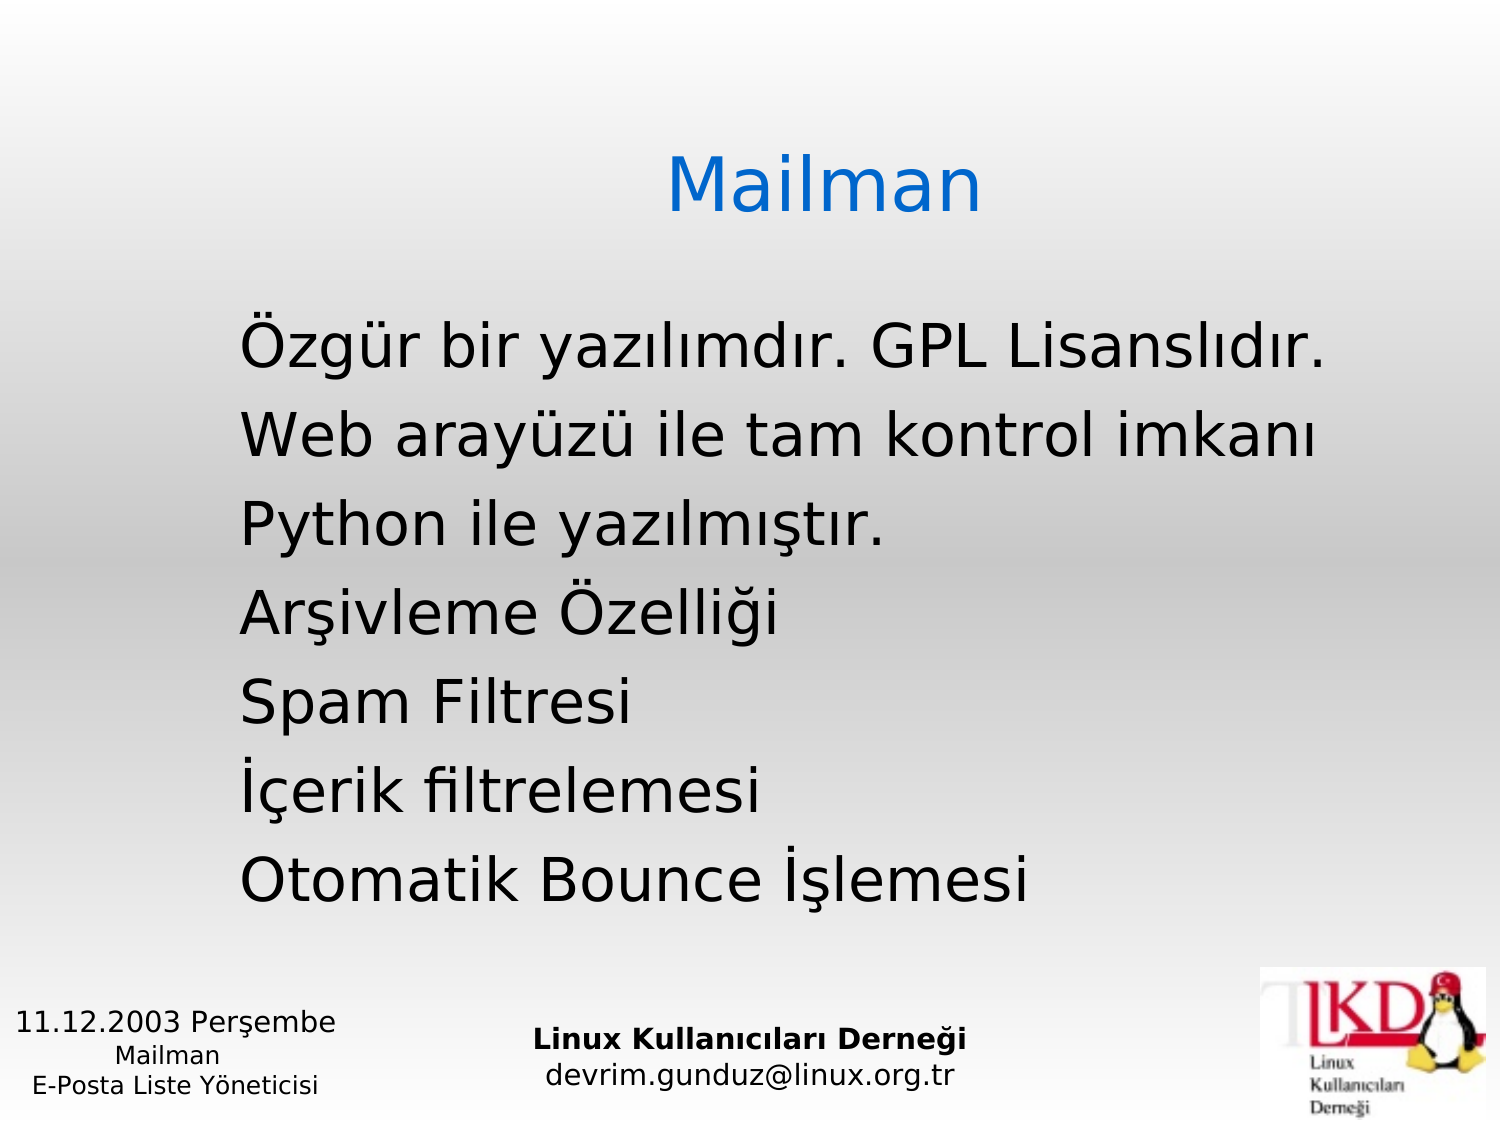

# Mailman
Özgür bir yazılımdır. GPL Lisanslıdır.
Web arayüzü ile tam kontrol imkanı
Python ile yazılmıştır.
Arşivleme Özelliği
Spam Filtresi
İçerik filtrelemesi
Otomatik Bounce İşlemesi